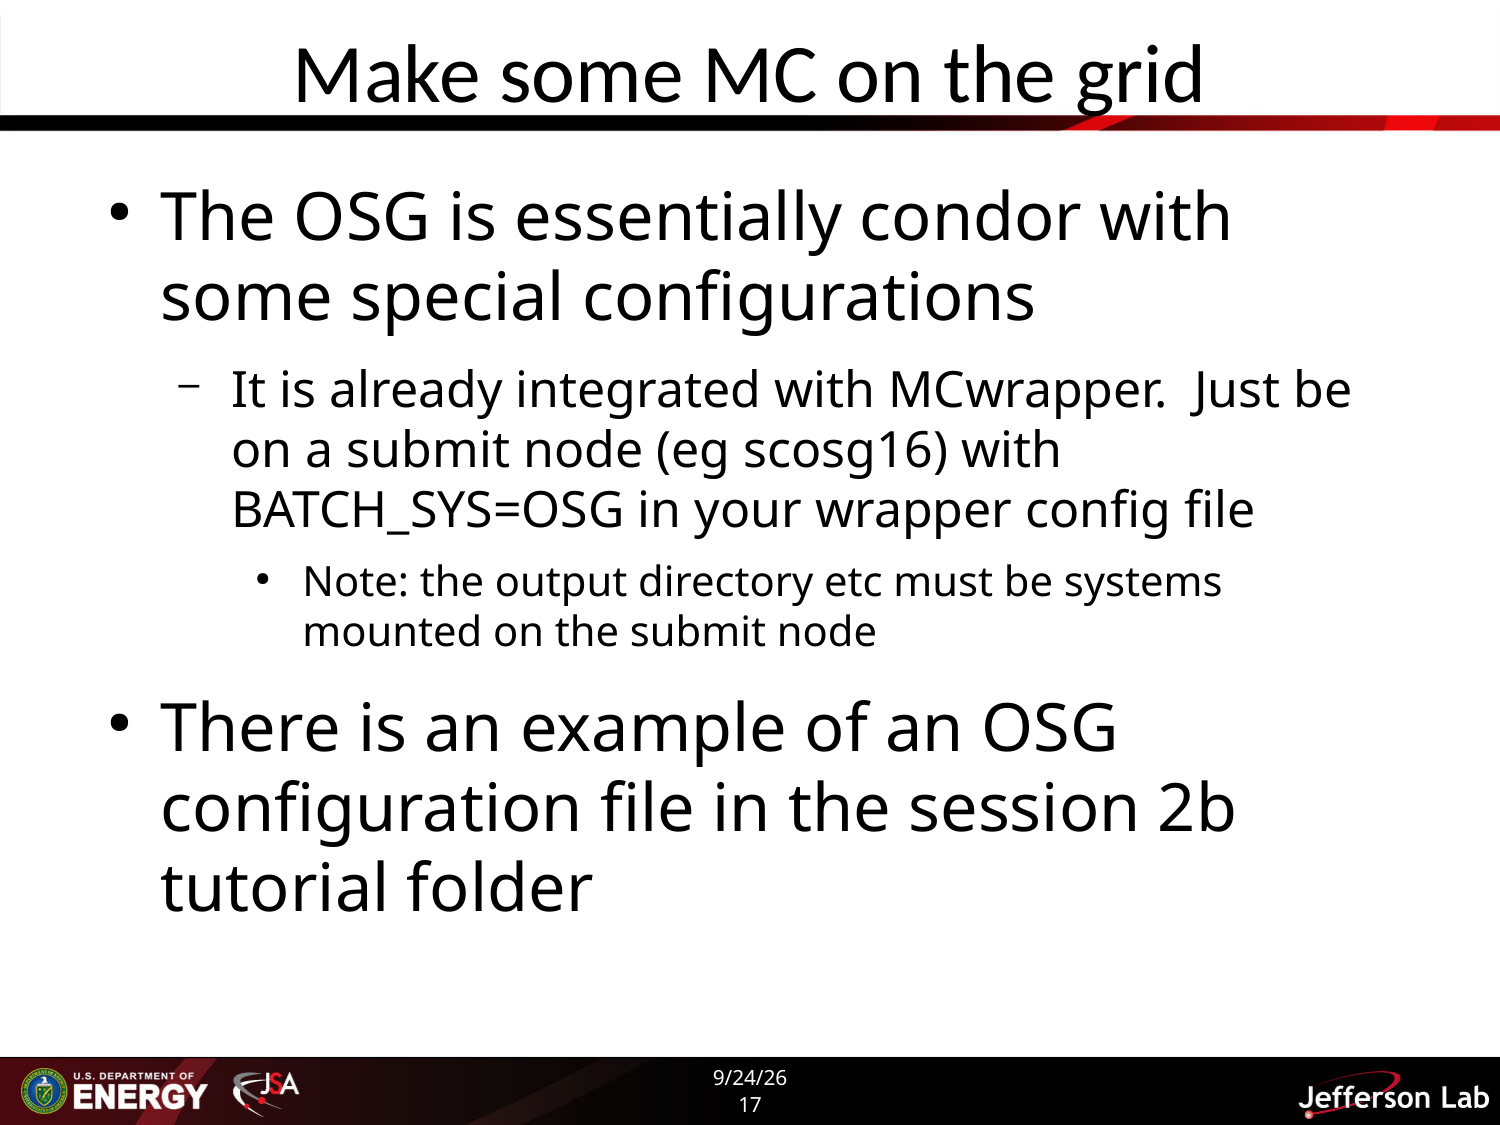

# Make some MC on the grid
The OSG is essentially condor with some special configurations
It is already integrated with MCwrapper. Just be on a submit node (eg scosg16) with BATCH_SYS=OSG in your wrapper config file
Note: the output directory etc must be systems mounted on the submit node
There is an example of an OSG configuration file in the session 2b tutorial folder